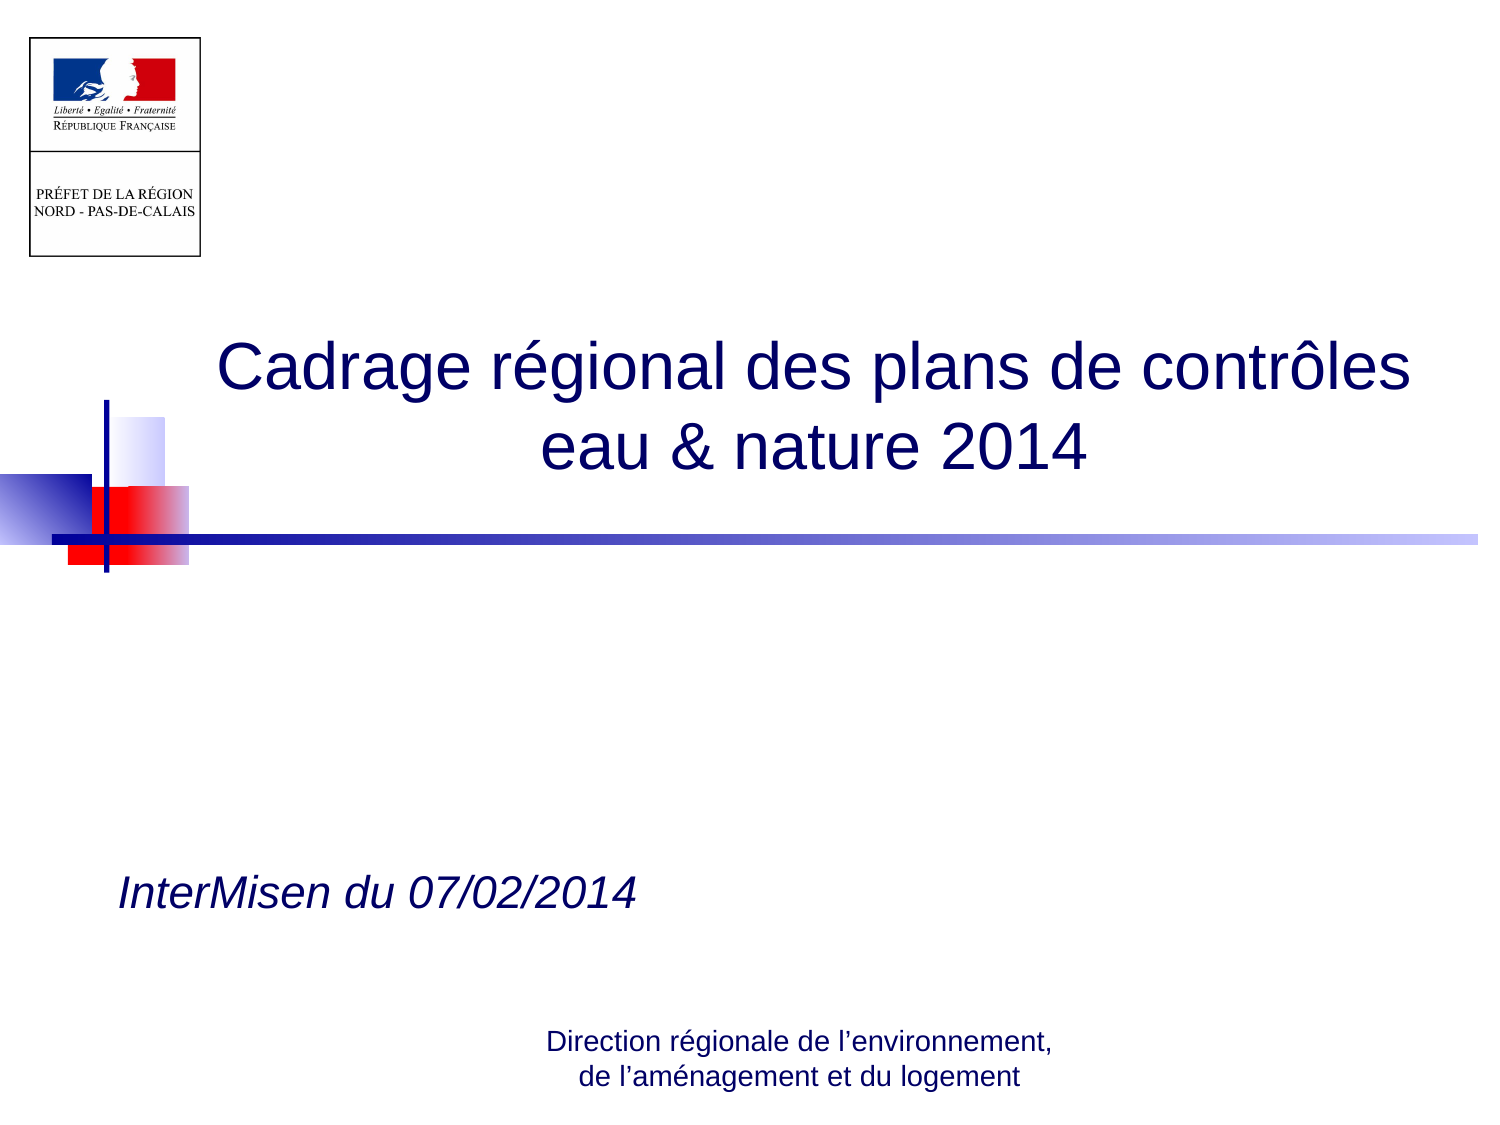

# Cadrage régional des plans de contrôles eau & nature 2014
InterMisen du 07/02/2014